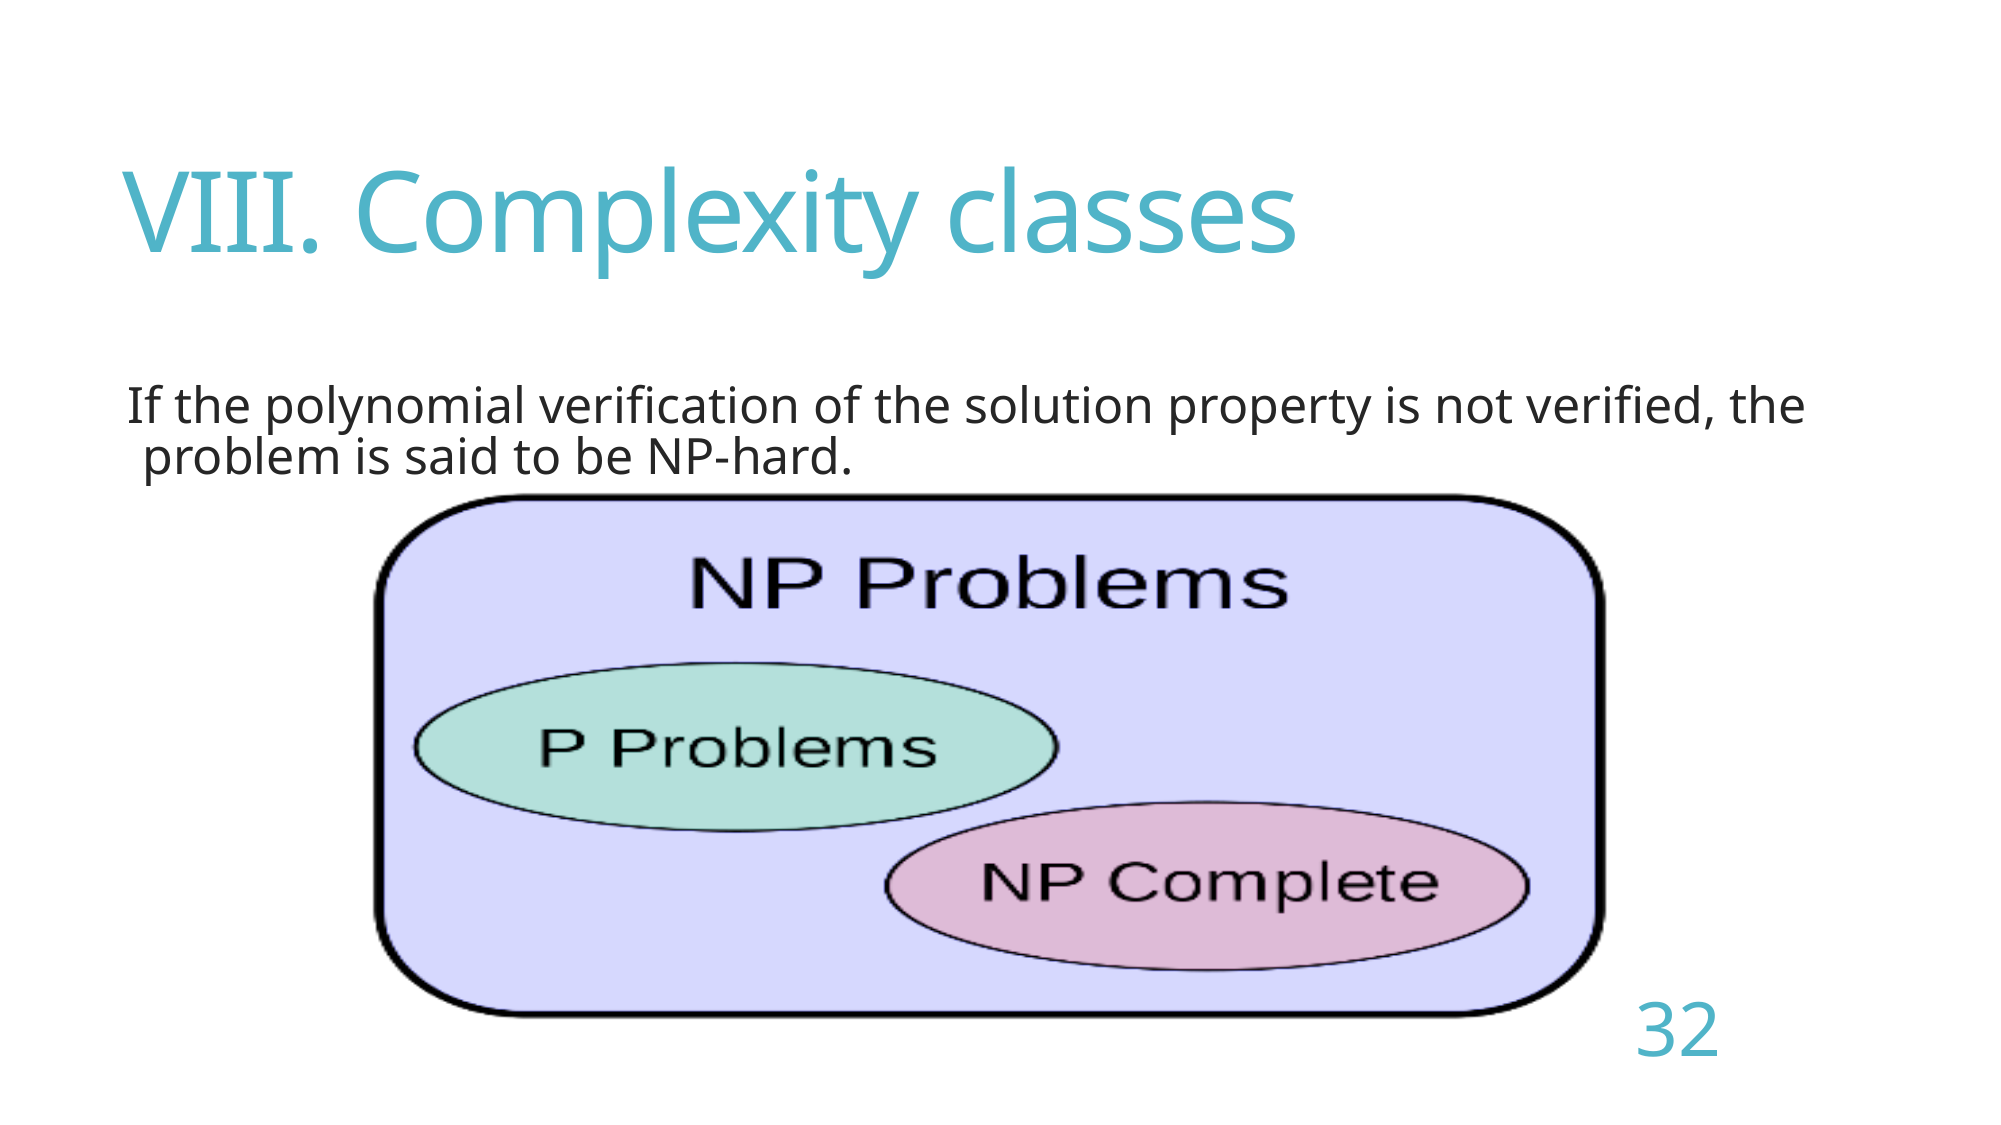

VIII. Complexity classes
If the polynomial verification of the solution property is not verified, the problem is said to be NP-hard.